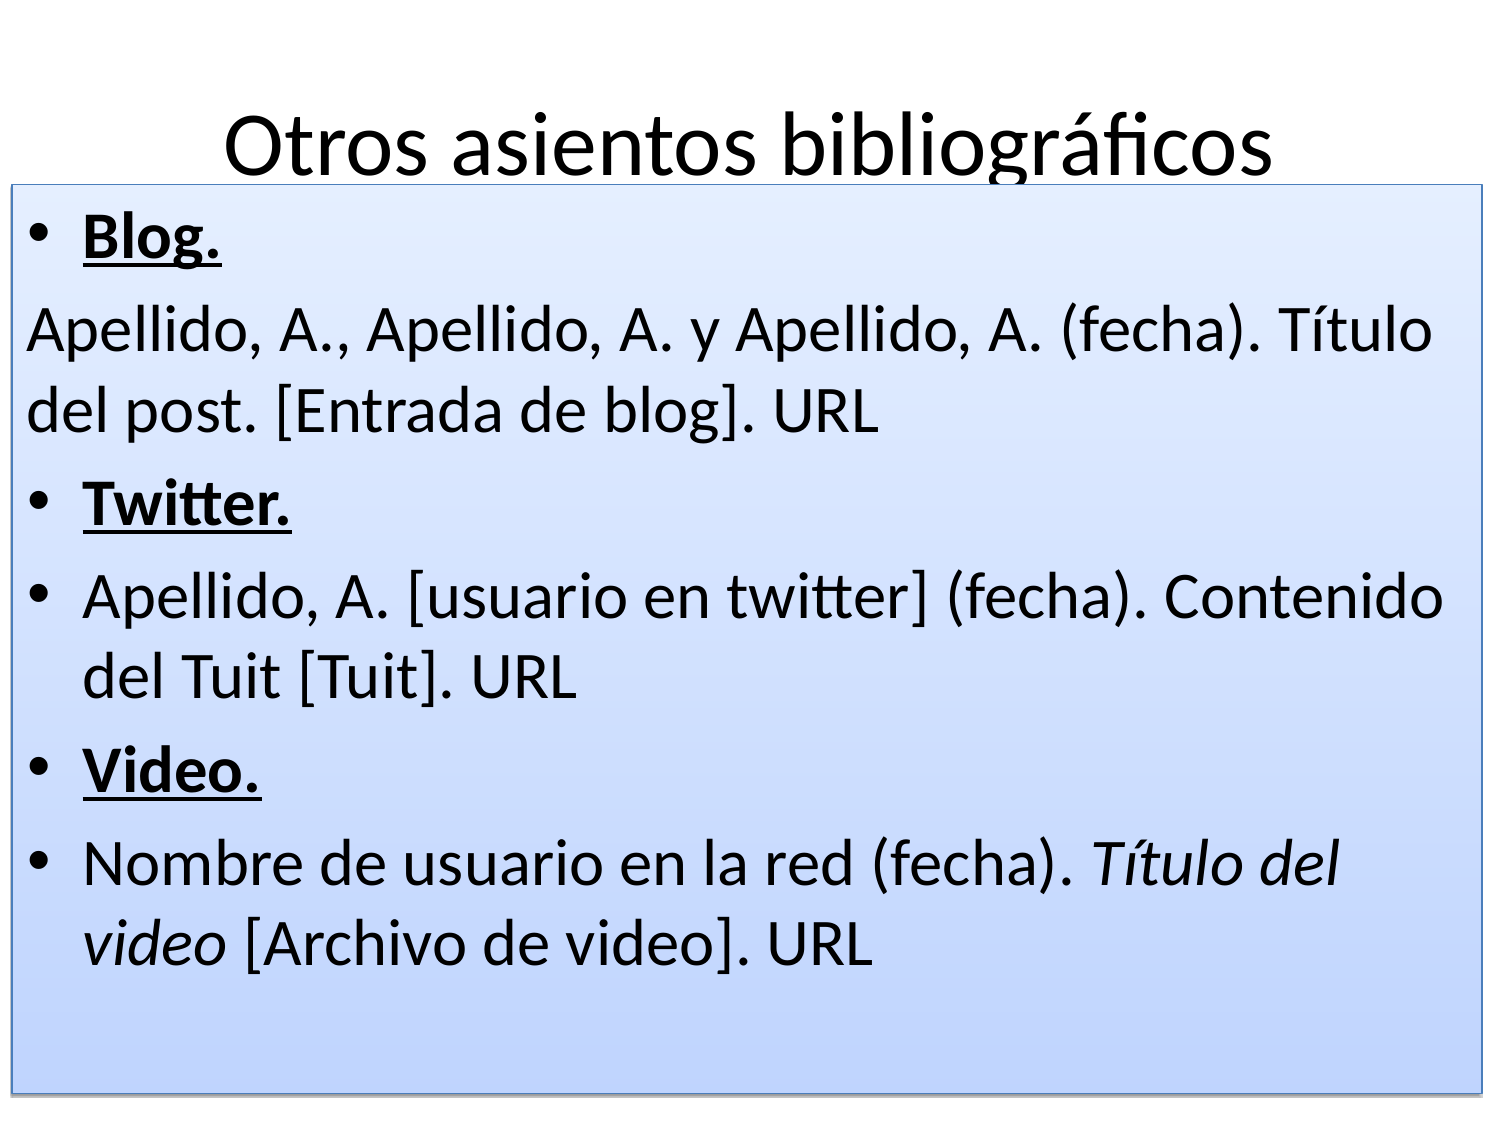

Otros asientos bibliográficos
Blog.
Apellido, A., Apellido, A. y Apellido, A. (fecha). Título del post. [Entrada de blog]. URL
Twitter.
Apellido, A. [usuario en twitter] (fecha). Contenido del Tuit [Tuit]. URL
Video.
Nombre de usuario en la red (fecha). Título del video [Archivo de video]. URL